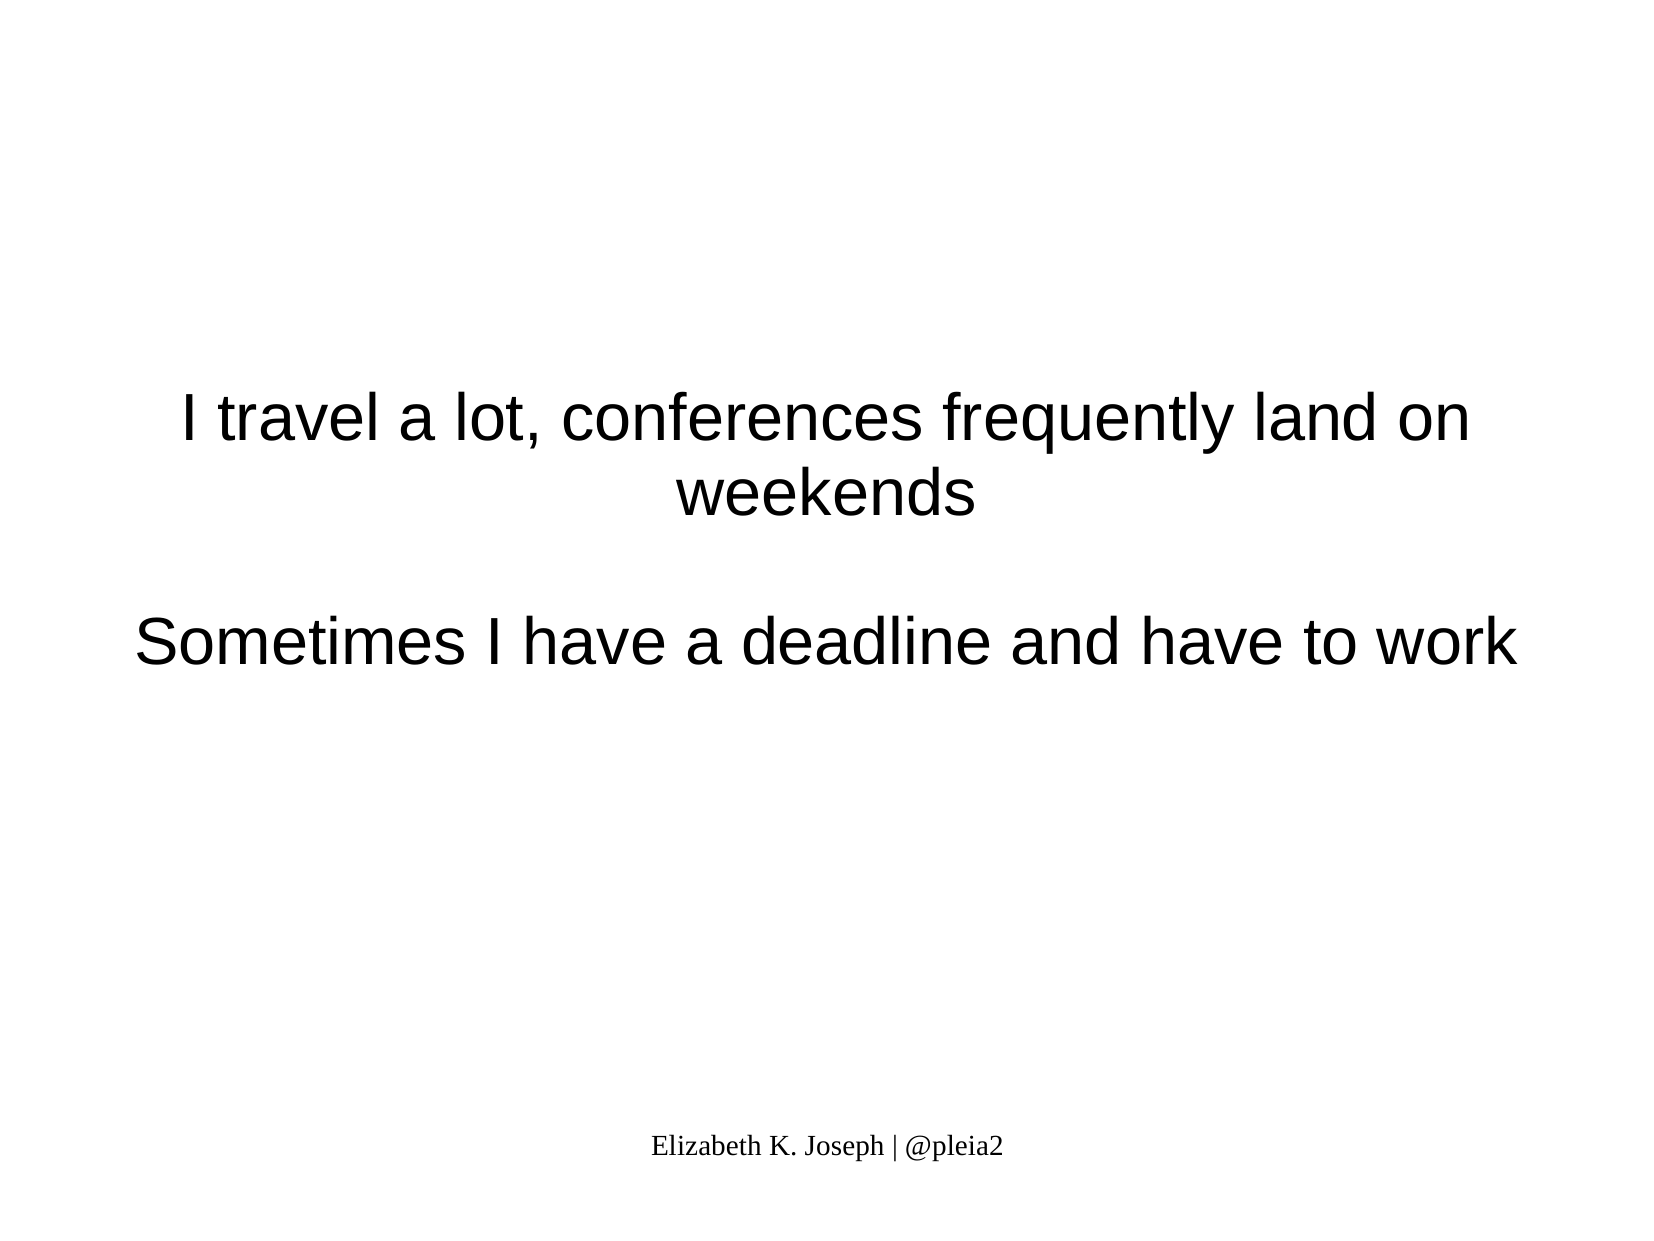

# I travel a lot, conferences frequently land on weekends
Sometimes I have a deadline and have to work
Elizabeth K. Joseph | @pleia2